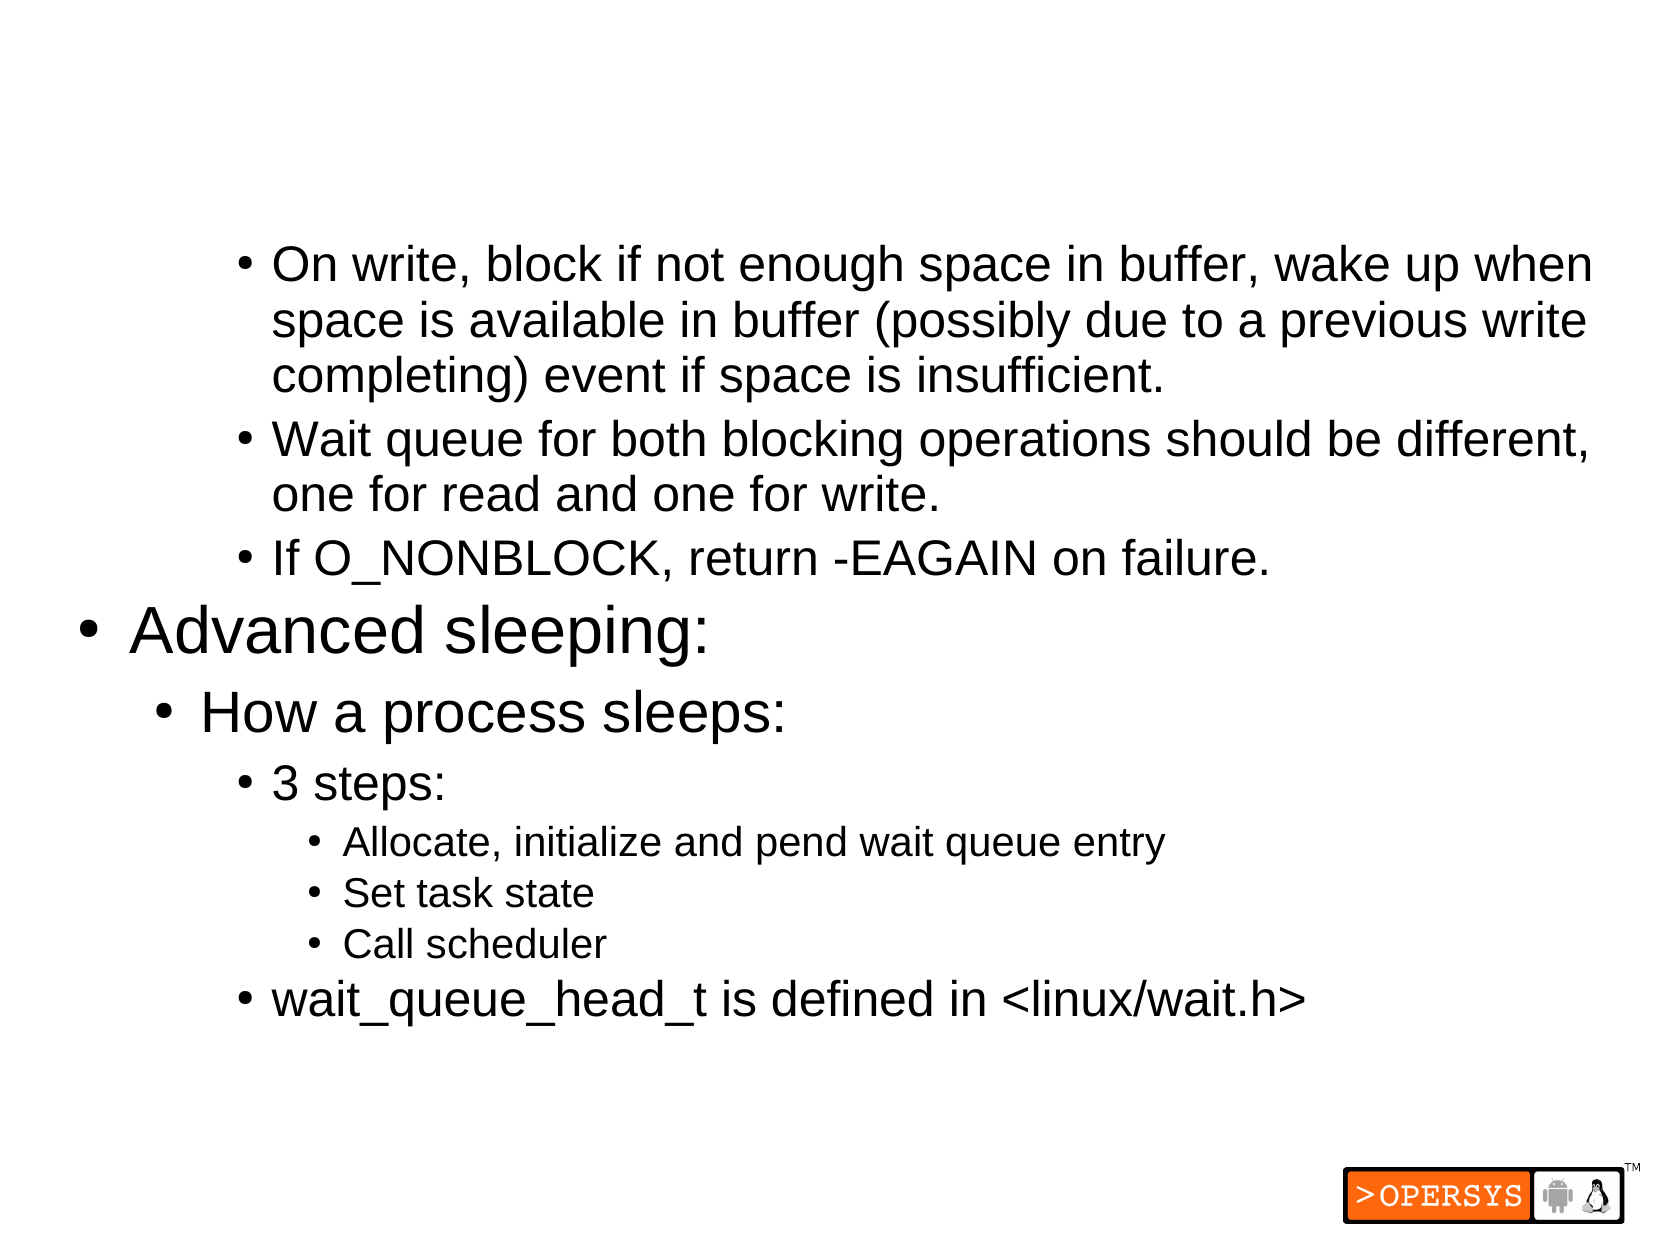

# On write, block if not enough space in buffer, wake up when space is available in buffer (possibly due to a previous write completing) event if space is insufficient.
Wait queue for both blocking operations should be different, one for read and one for write.
If O_NONBLOCK, return -EAGAIN on failure.
Advanced sleeping:
How a process sleeps:
3 steps:
Allocate, initialize and pend wait queue entry
Set task state
Call scheduler
wait_queue_head_t is defined in <linux/wait.h>